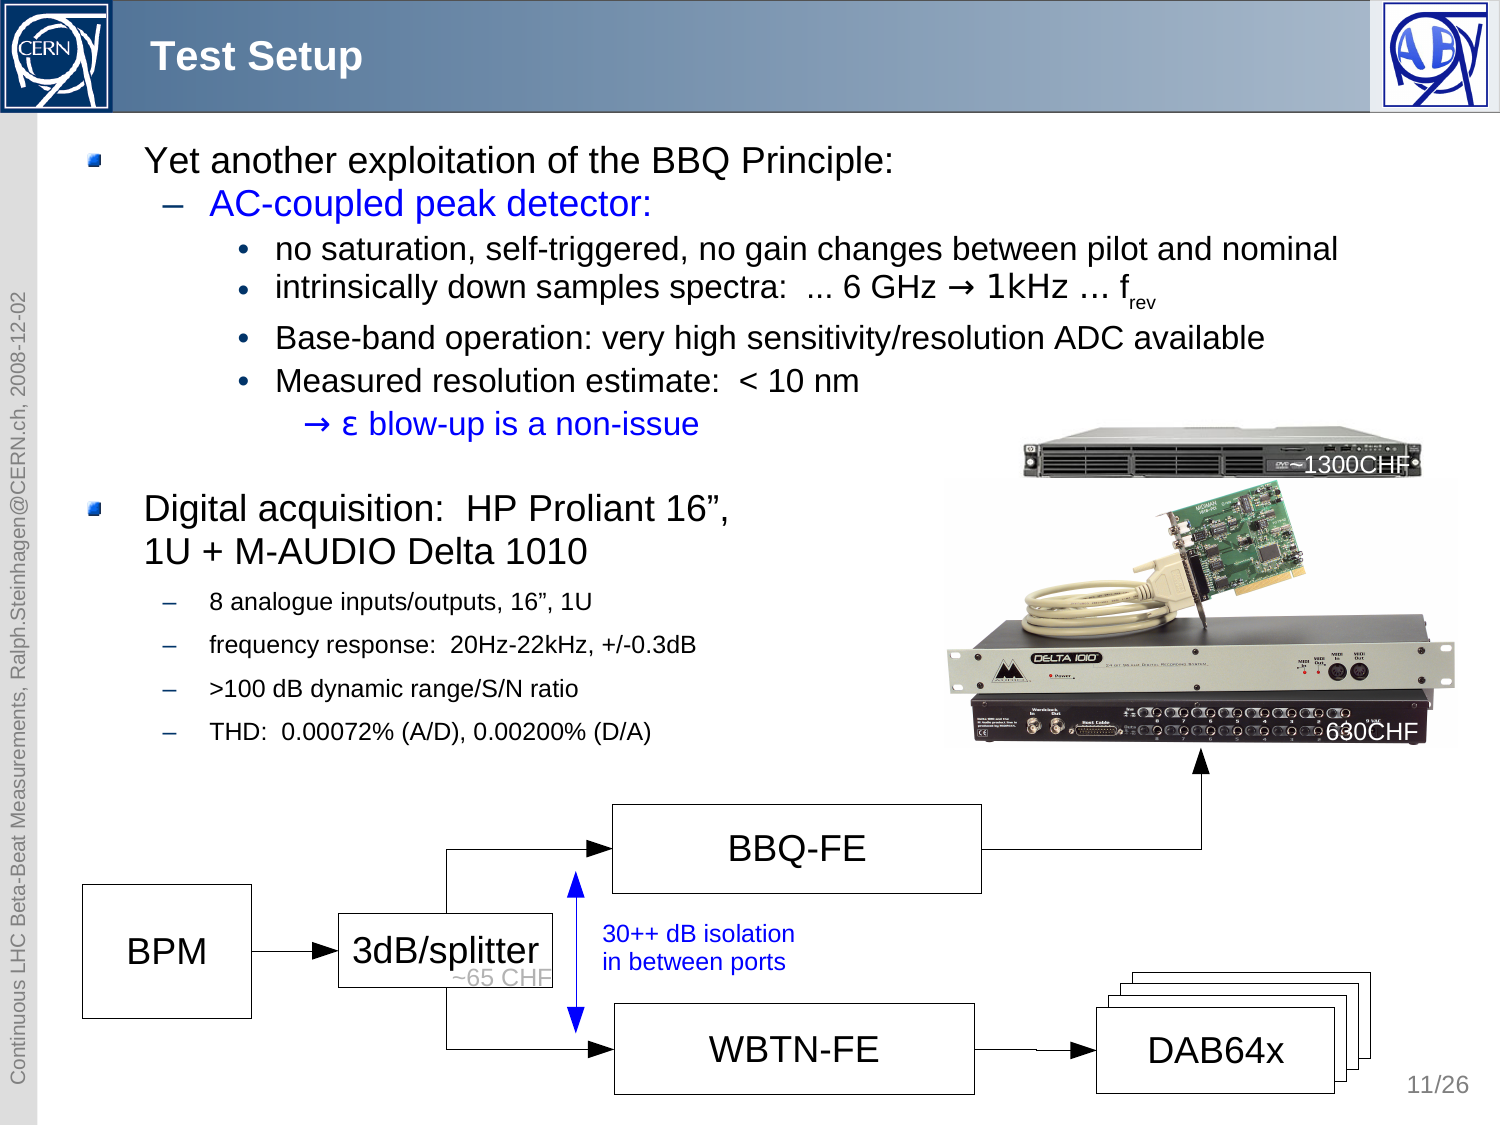

# Test Setup
Yet another exploitation of the BBQ Principle:
AC-coupled peak detector:
no saturation, self-triggered, no gain changes between pilot and nominal
intrinsically down samples spectra: ... 6 GHz → 1kHz ... frev
Base-band operation: very high sensitivity/resolution ADC available
Measured resolution estimate: < 10 nm 			 		→ ε blow-up is a non-issue
Digital acquisition: HP Proliant 16”, 					1U + M-AUDIO Delta 1010
8 analogue inputs/outputs, 16”, 1U
frequency response: 20Hz-22kHz, +/-0.3dB
>100 dB dynamic range/S/N ratio
THD: 0.00072% (A/D), 0.00200% (D/A)
~1300CHF
630CHF
BBQ-FE
BPM
30++ dB isolation
in between ports
3dB/splitter
~65 CHF
DAB64x
DAB64x
DAB64x
WBTN-FE
DAB64x